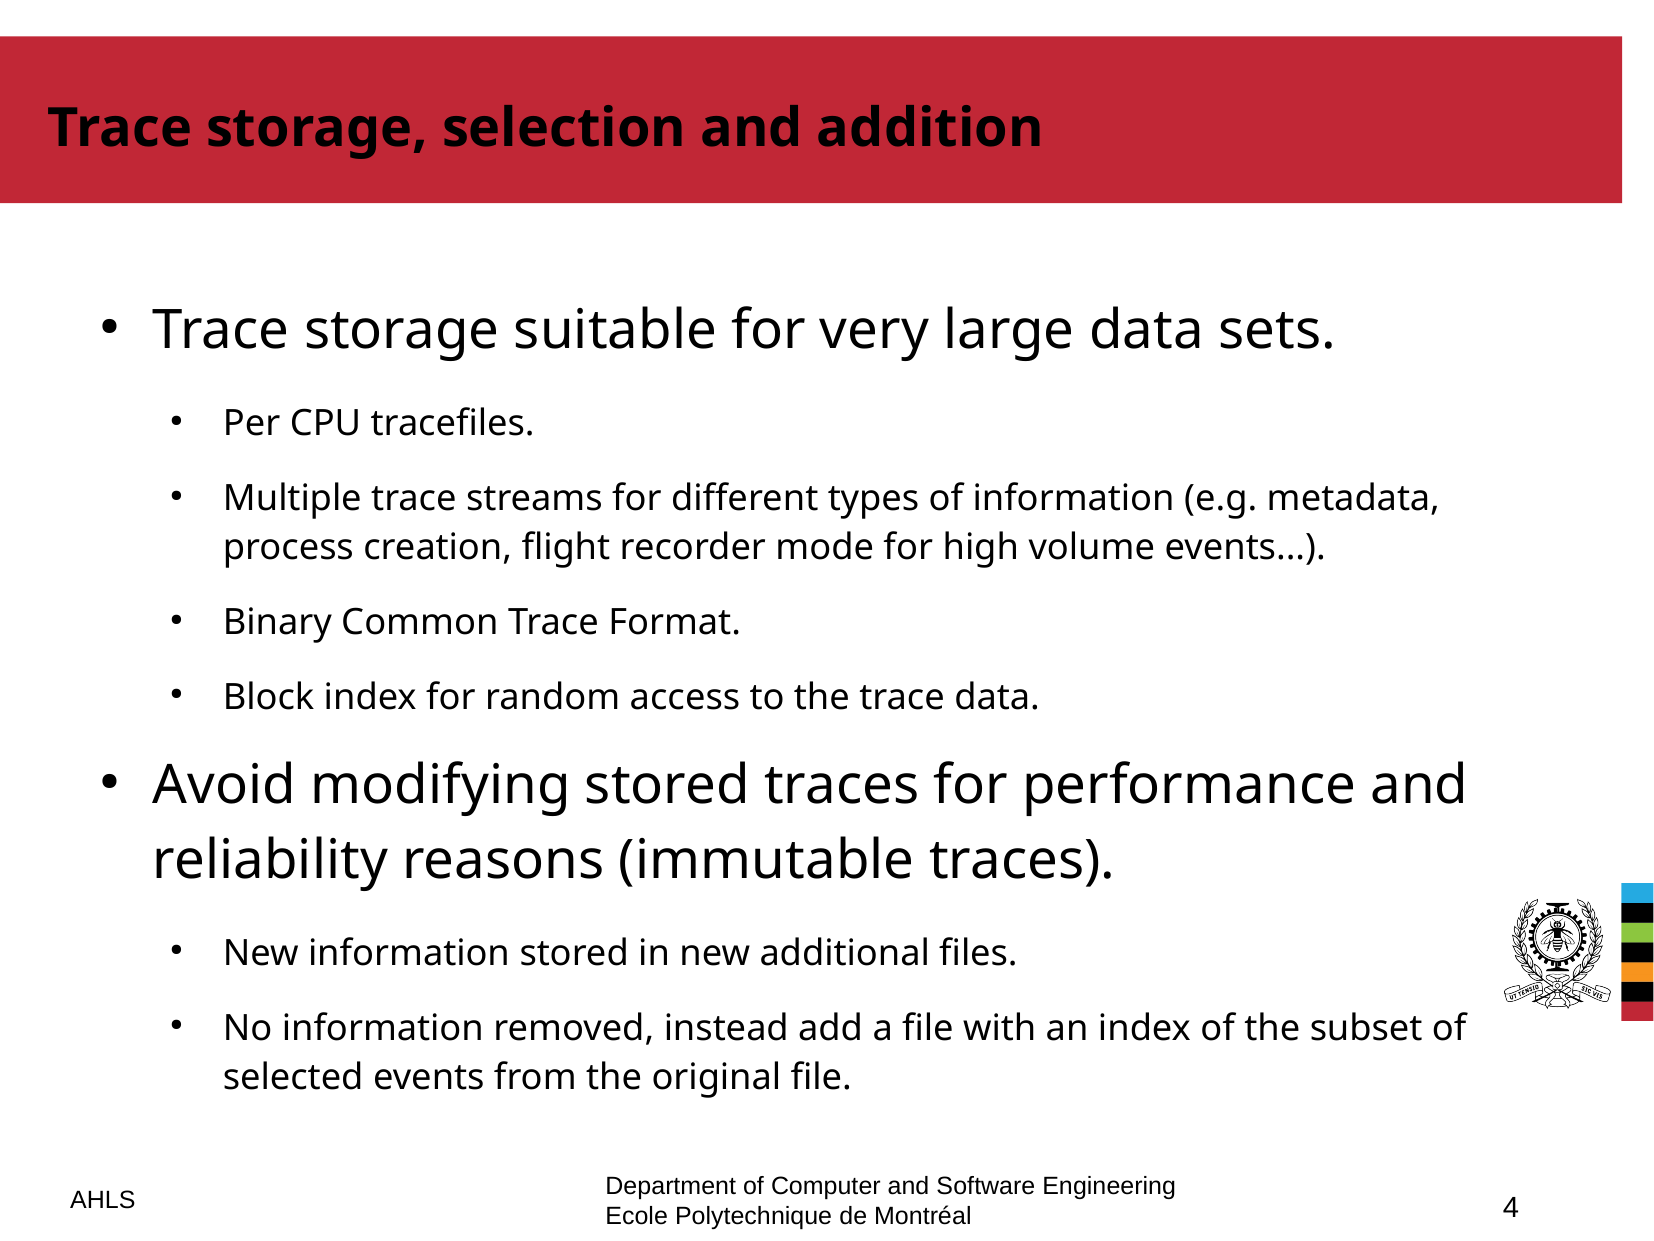

# Trace storage, selection and addition
Trace storage suitable for very large data sets.
Per CPU tracefiles.
Multiple trace streams for different types of information (e.g. metadata, process creation, flight recorder mode for high volume events...).
Binary Common Trace Format.
Block index for random access to the trace data.
Avoid modifying stored traces for performance and reliability reasons (immutable traces).
New information stored in new additional files.
No information removed, instead add a file with an index of the subset of selected events from the original file.